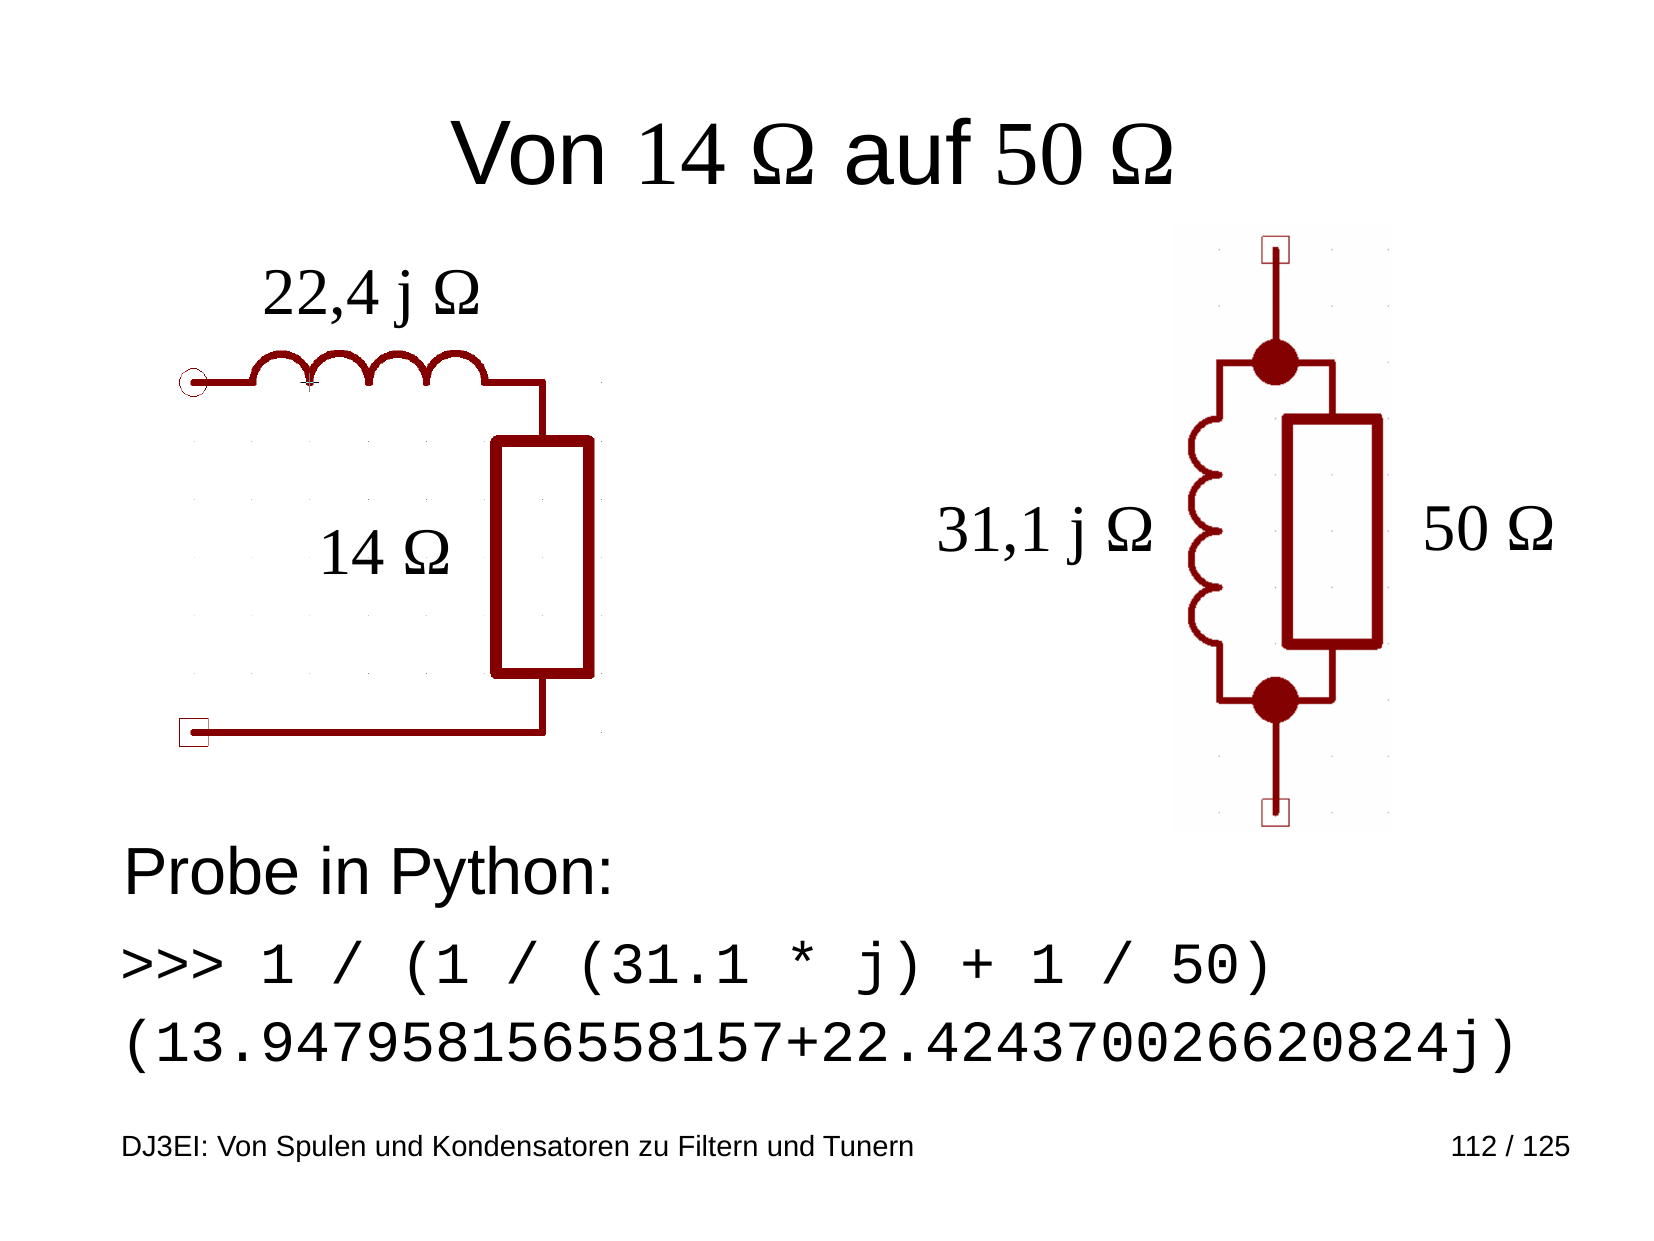

# Von 14 Ω auf 50 Ω
22,4 j Ω
50 Ω
31,1 j Ω
14 Ω
Probe in Python:
>>> 1 / (1 / (31.1 * j) + 1 / 50)
(13.947958156558157+22.424370026620824j)